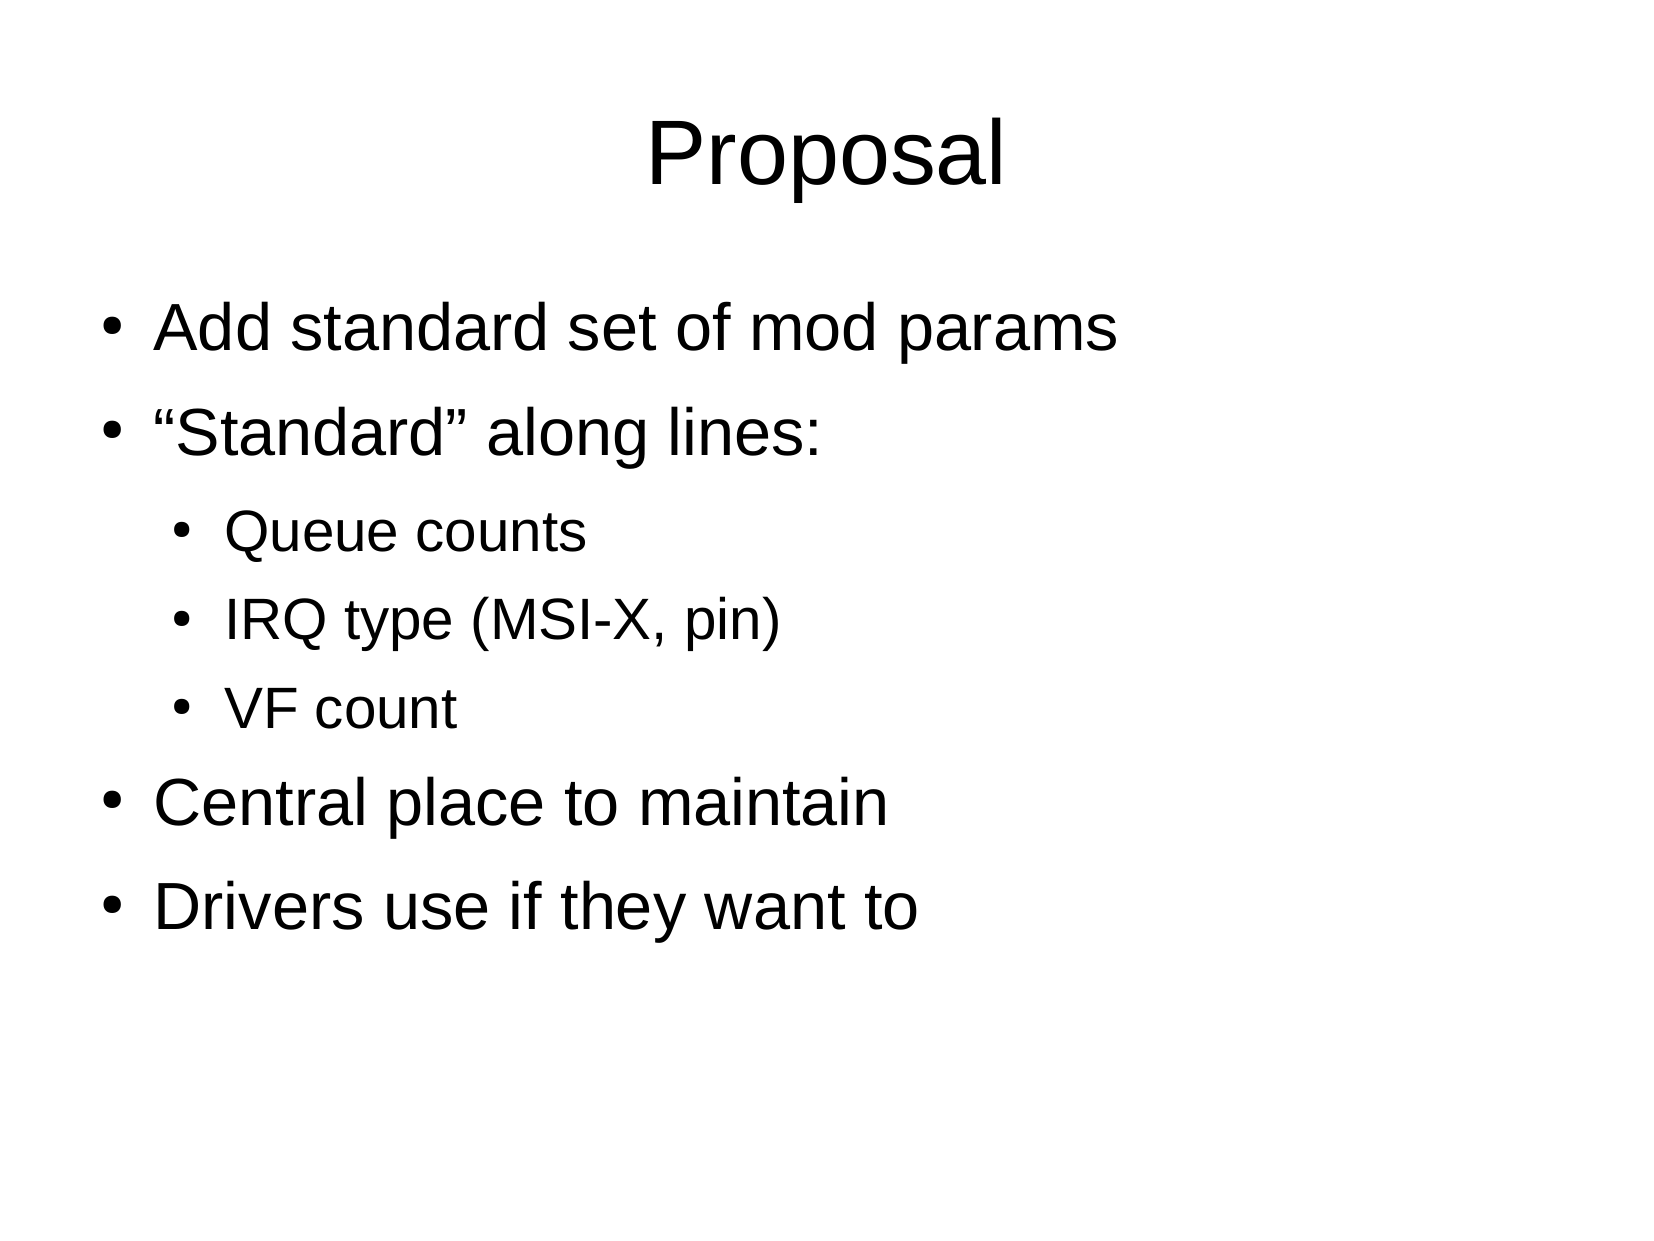

# Proposal
Add standard set of mod params
“Standard” along lines:
Queue counts
IRQ type (MSI-X, pin)
VF count
Central place to maintain
Drivers use if they want to